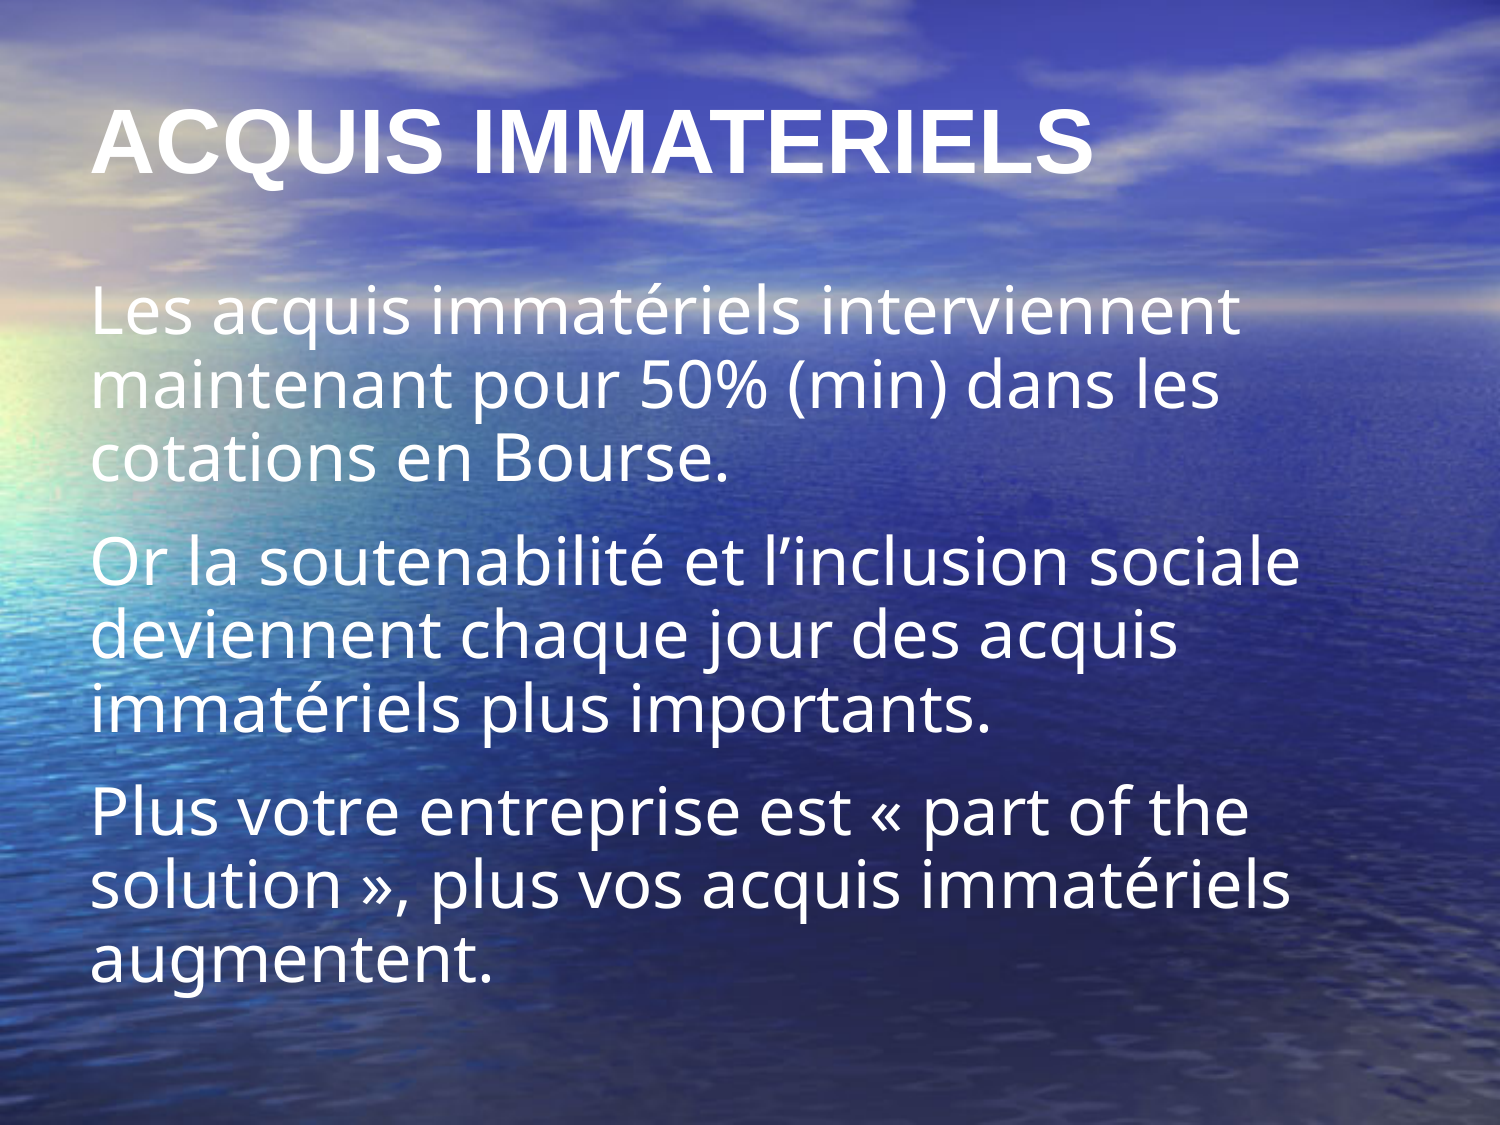

# ACQUIS IMMATERIELS
Les acquis immatériels interviennent maintenant pour 50% (min) dans les cotations en Bourse.
Or la soutenabilité et l’inclusion sociale deviennent chaque jour des acquis immatériels plus importants.
Plus votre entreprise est « part of the solution », plus vos acquis immatériels augmentent.